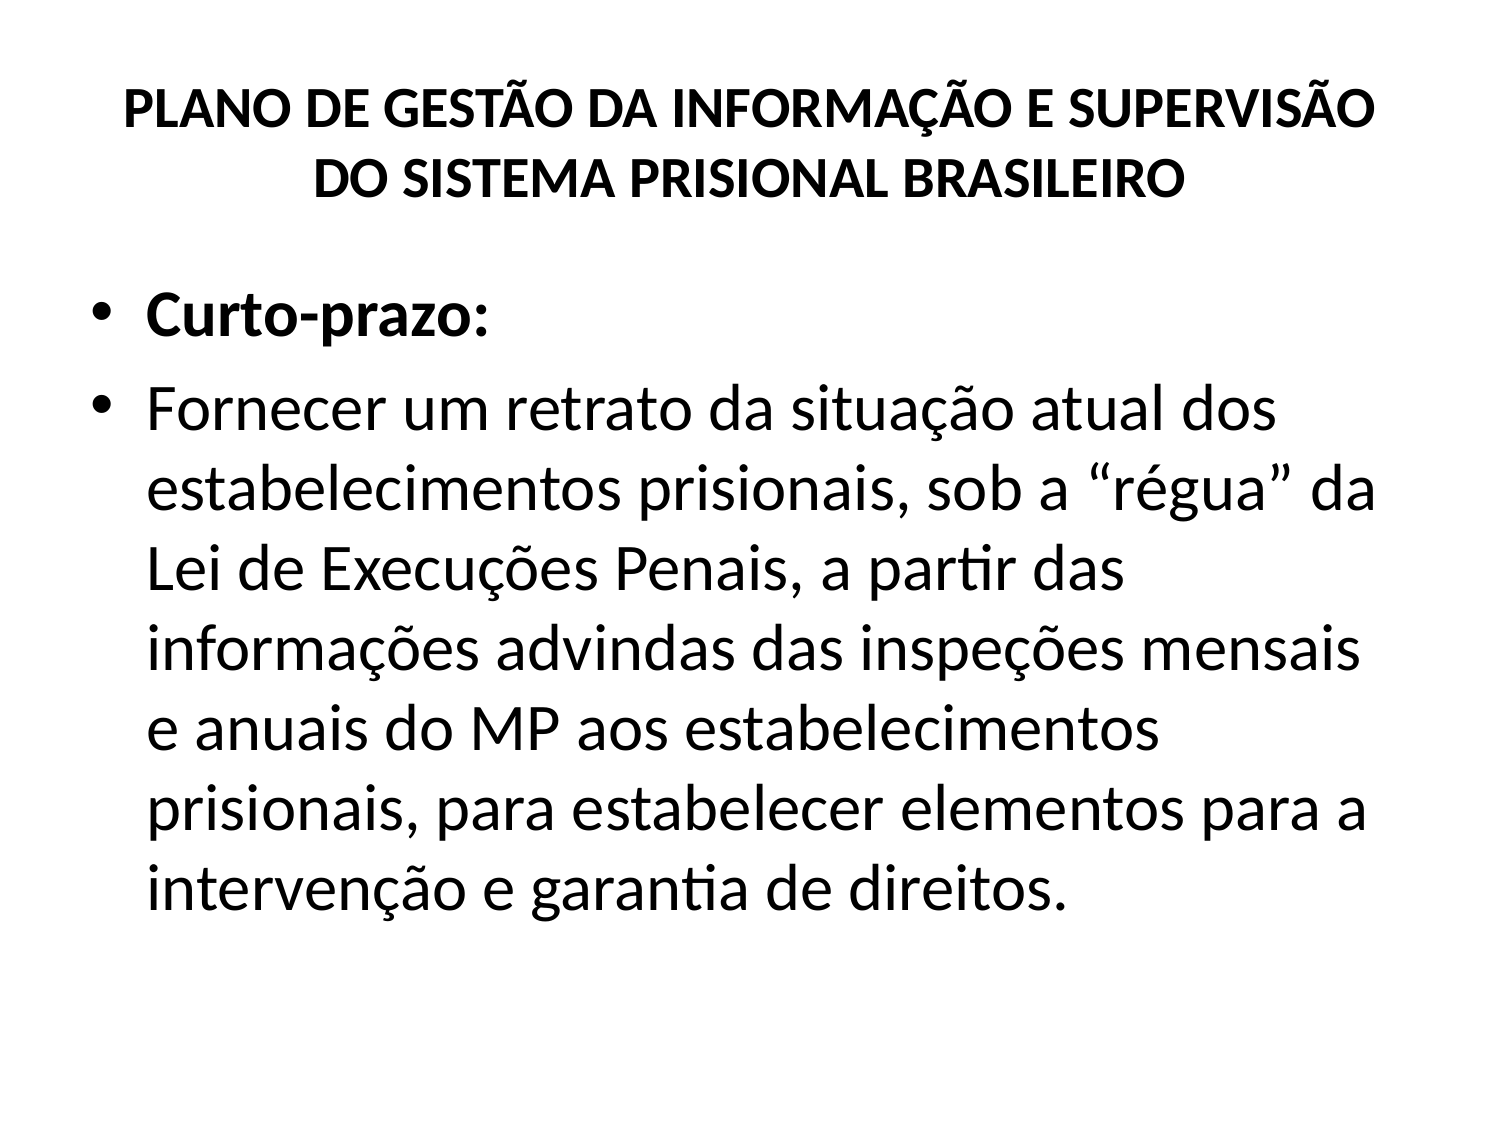

# PLANO DE GESTÃO DA INFORMAÇÃO E SUPERVISÃO DO SISTEMA PRISIONAL BRASILEIRO
Curto-prazo:
Fornecer um retrato da situação atual dos estabelecimentos prisionais, sob a “régua” da Lei de Execuções Penais, a partir das informações advindas das inspeções mensais e anuais do MP aos estabelecimentos prisionais, para estabelecer elementos para a intervenção e garantia de direitos.